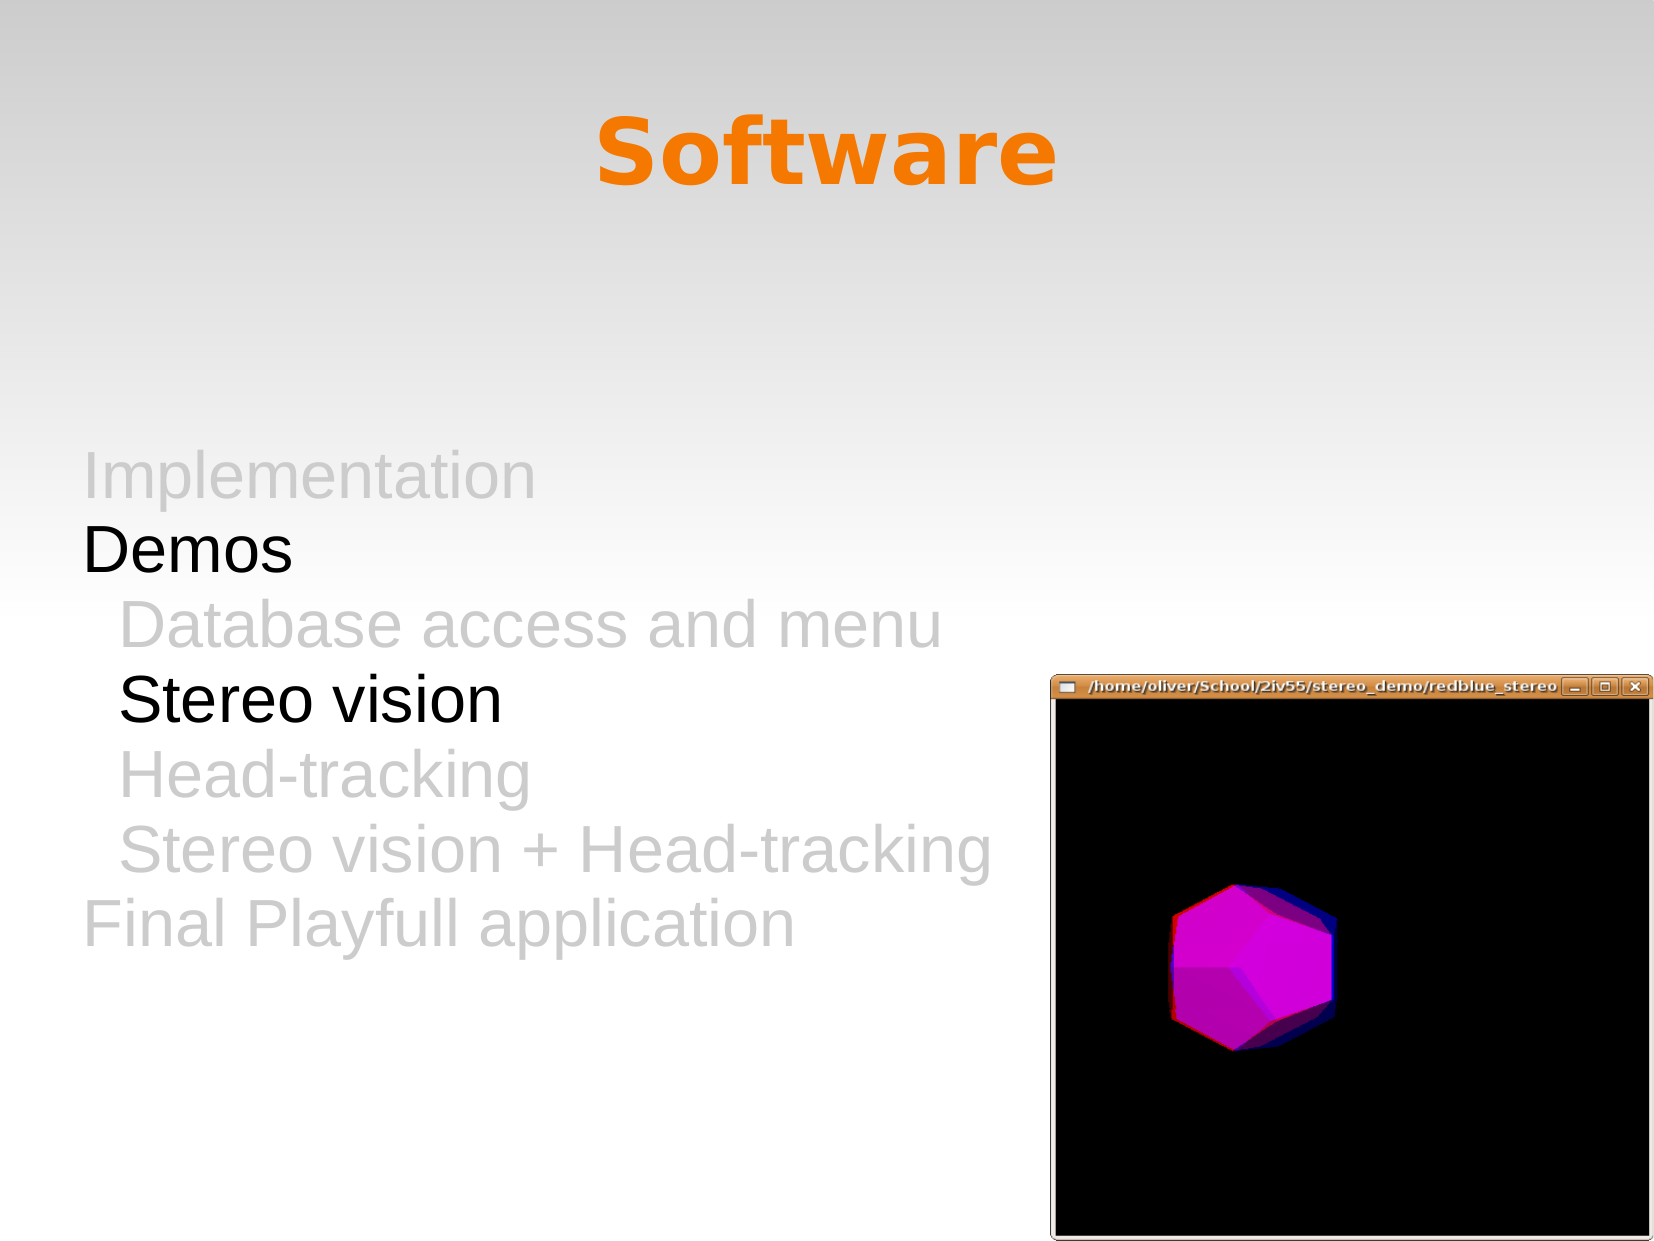

# Software
Implementation
Demos
Database access and menu
Stereo vision
Head-tracking
Stereo vision + Head-tracking
Final Playfull application